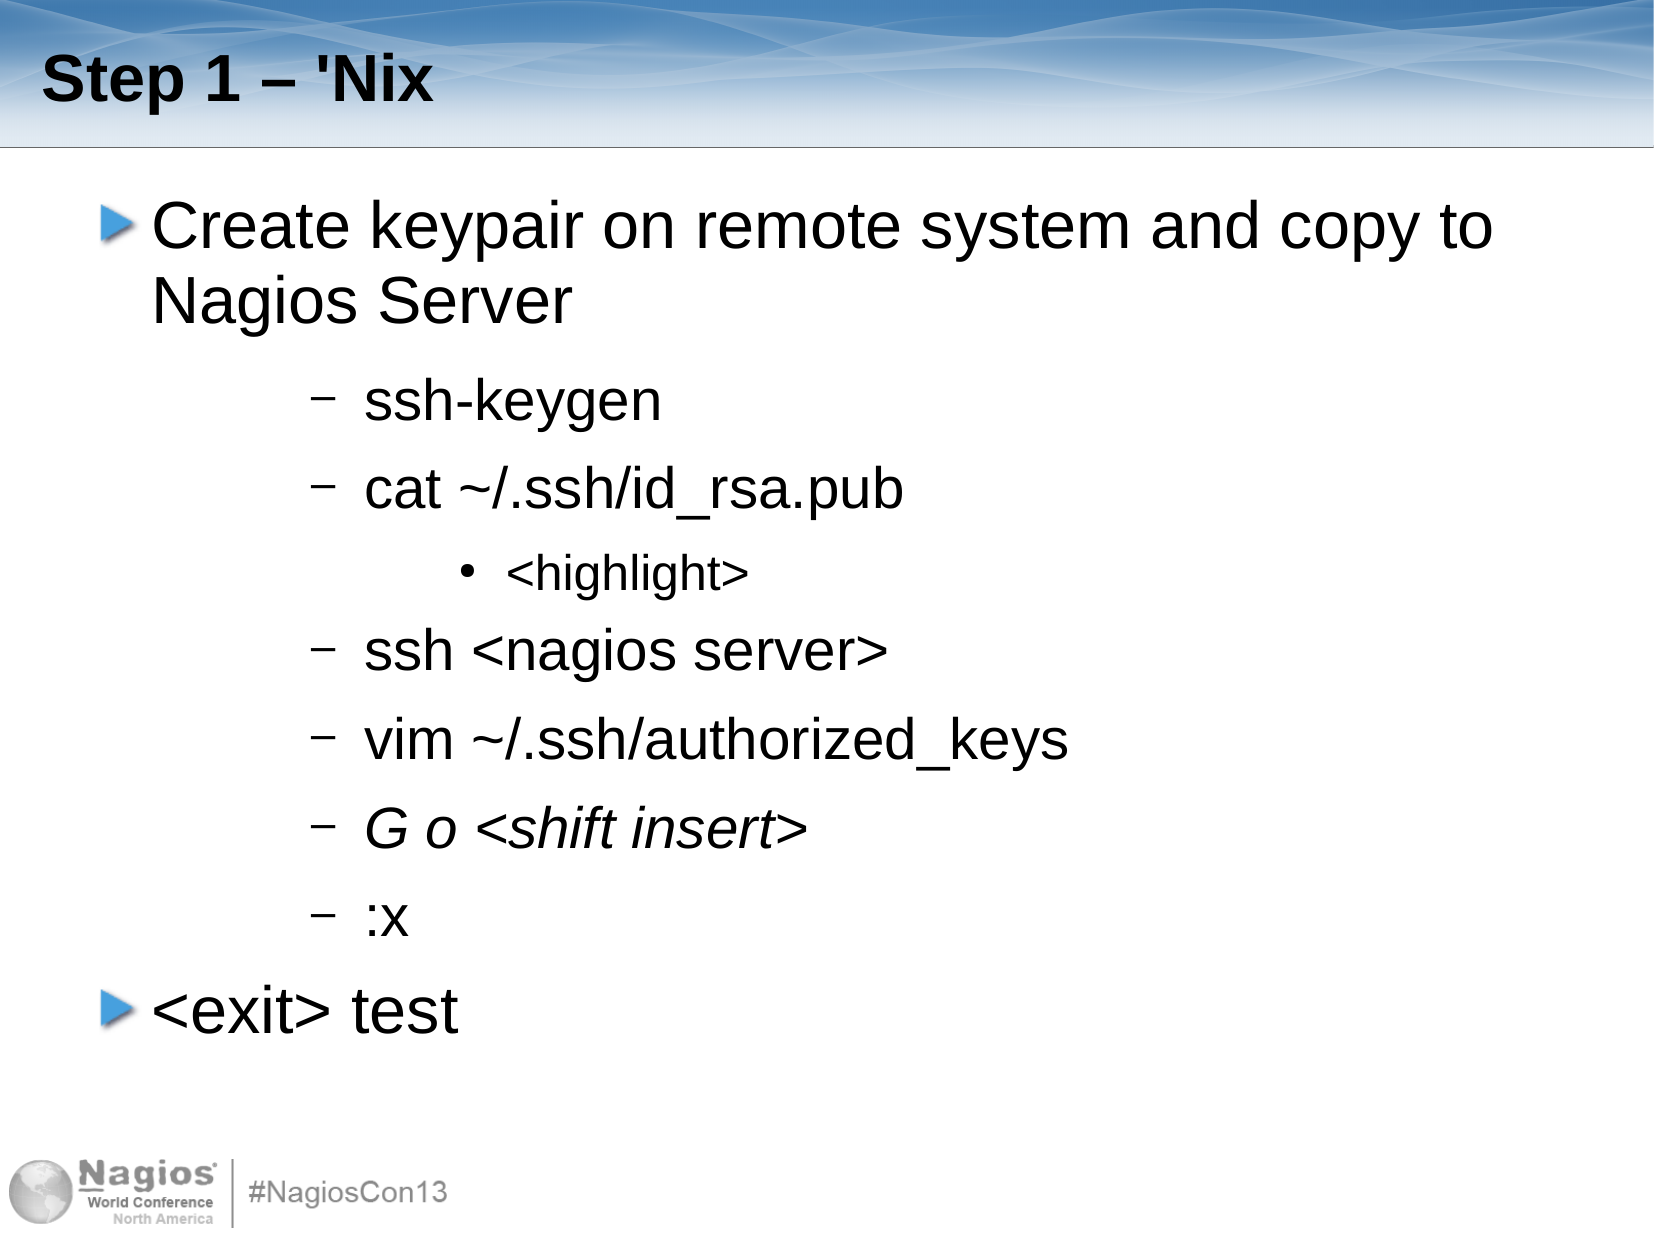

# Step 1 – 'Nix
Create keypair on remote system and copy to Nagios Server
ssh-keygen
cat ~/.ssh/id_rsa.pub
<highlight>
ssh <nagios server>
vim ~/.ssh/authorized_keys
G o <shift insert>
:x
<exit> test